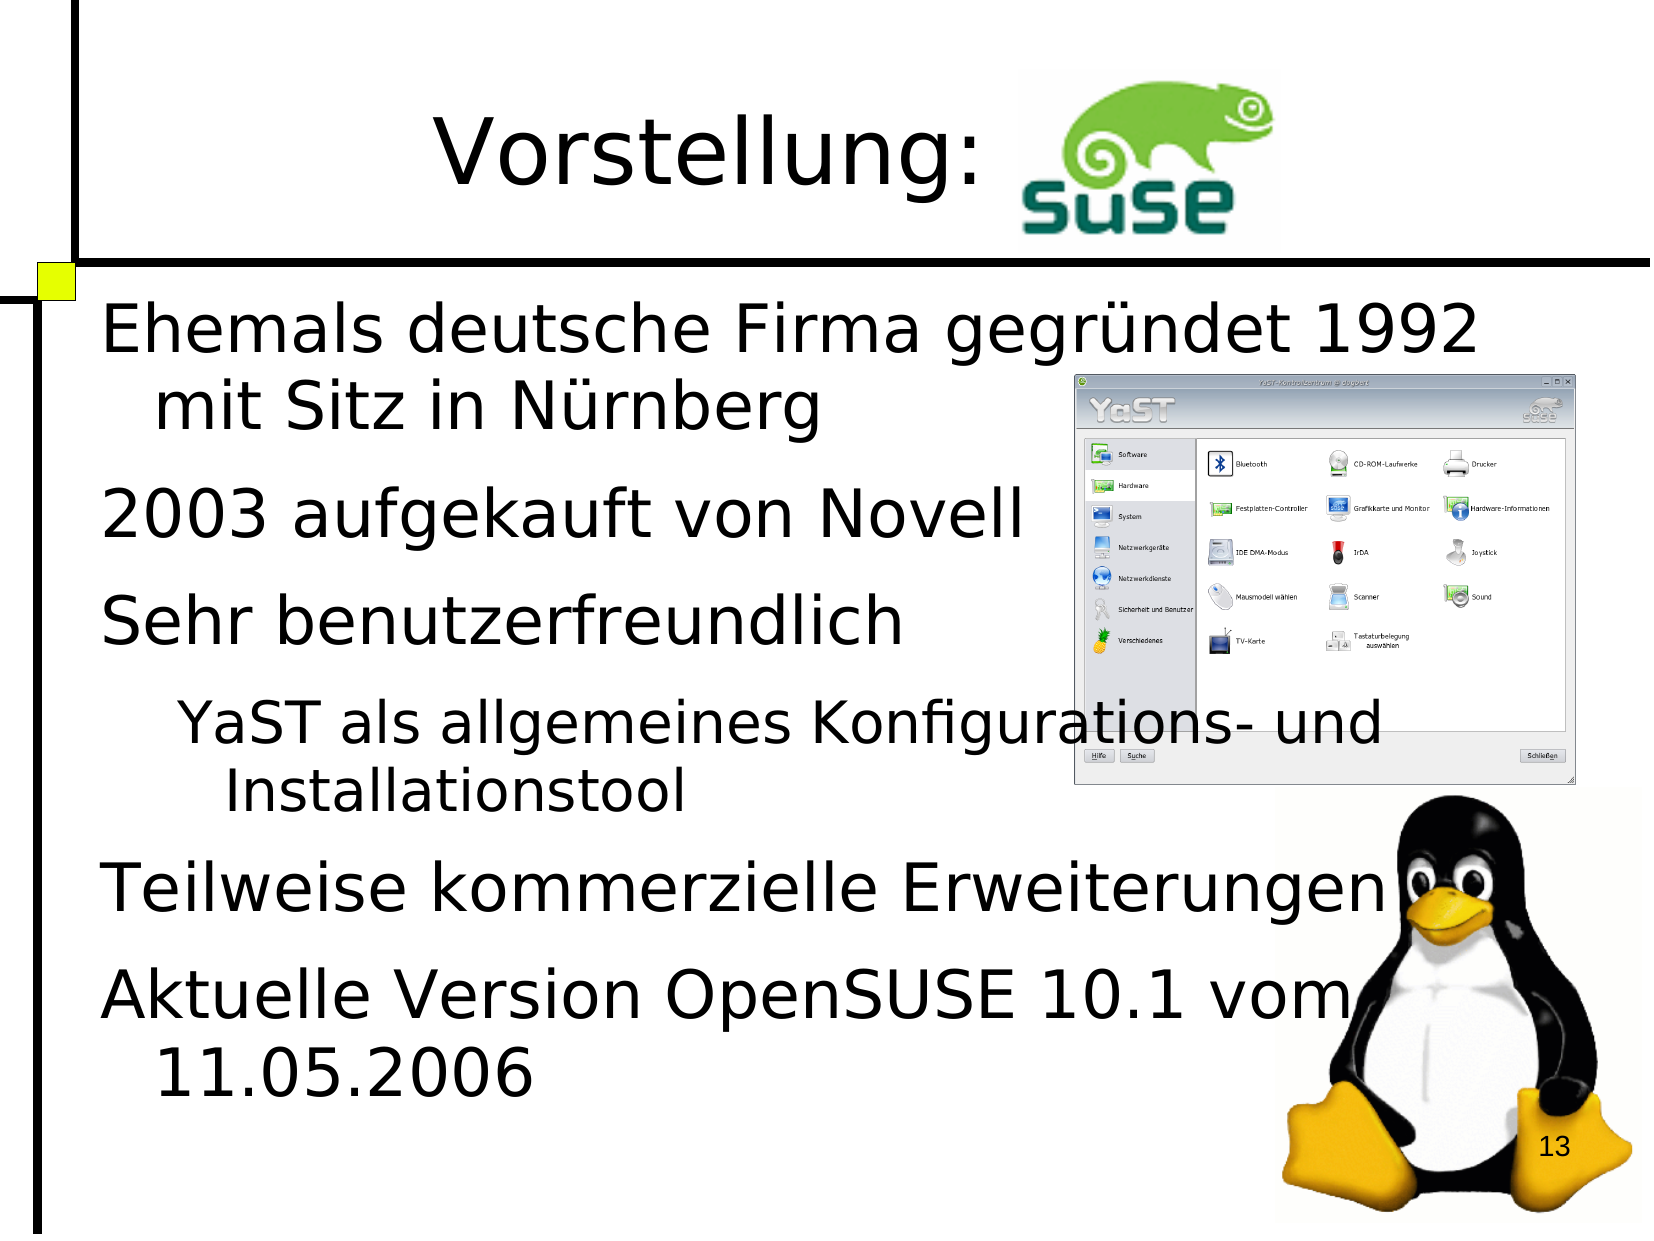

# Vorstellung:
Ehemals deutsche Firma gegründet 1992 mit Sitz in Nürnberg
2003 aufgekauft von Novell
Sehr benutzerfreundlich
YaST als allgemeines Konfigurations- und Installationstool
Teilweise kommerzielle Erweiterungen
Aktuelle Version OpenSUSE 10.1 vom
11.05.2006
13